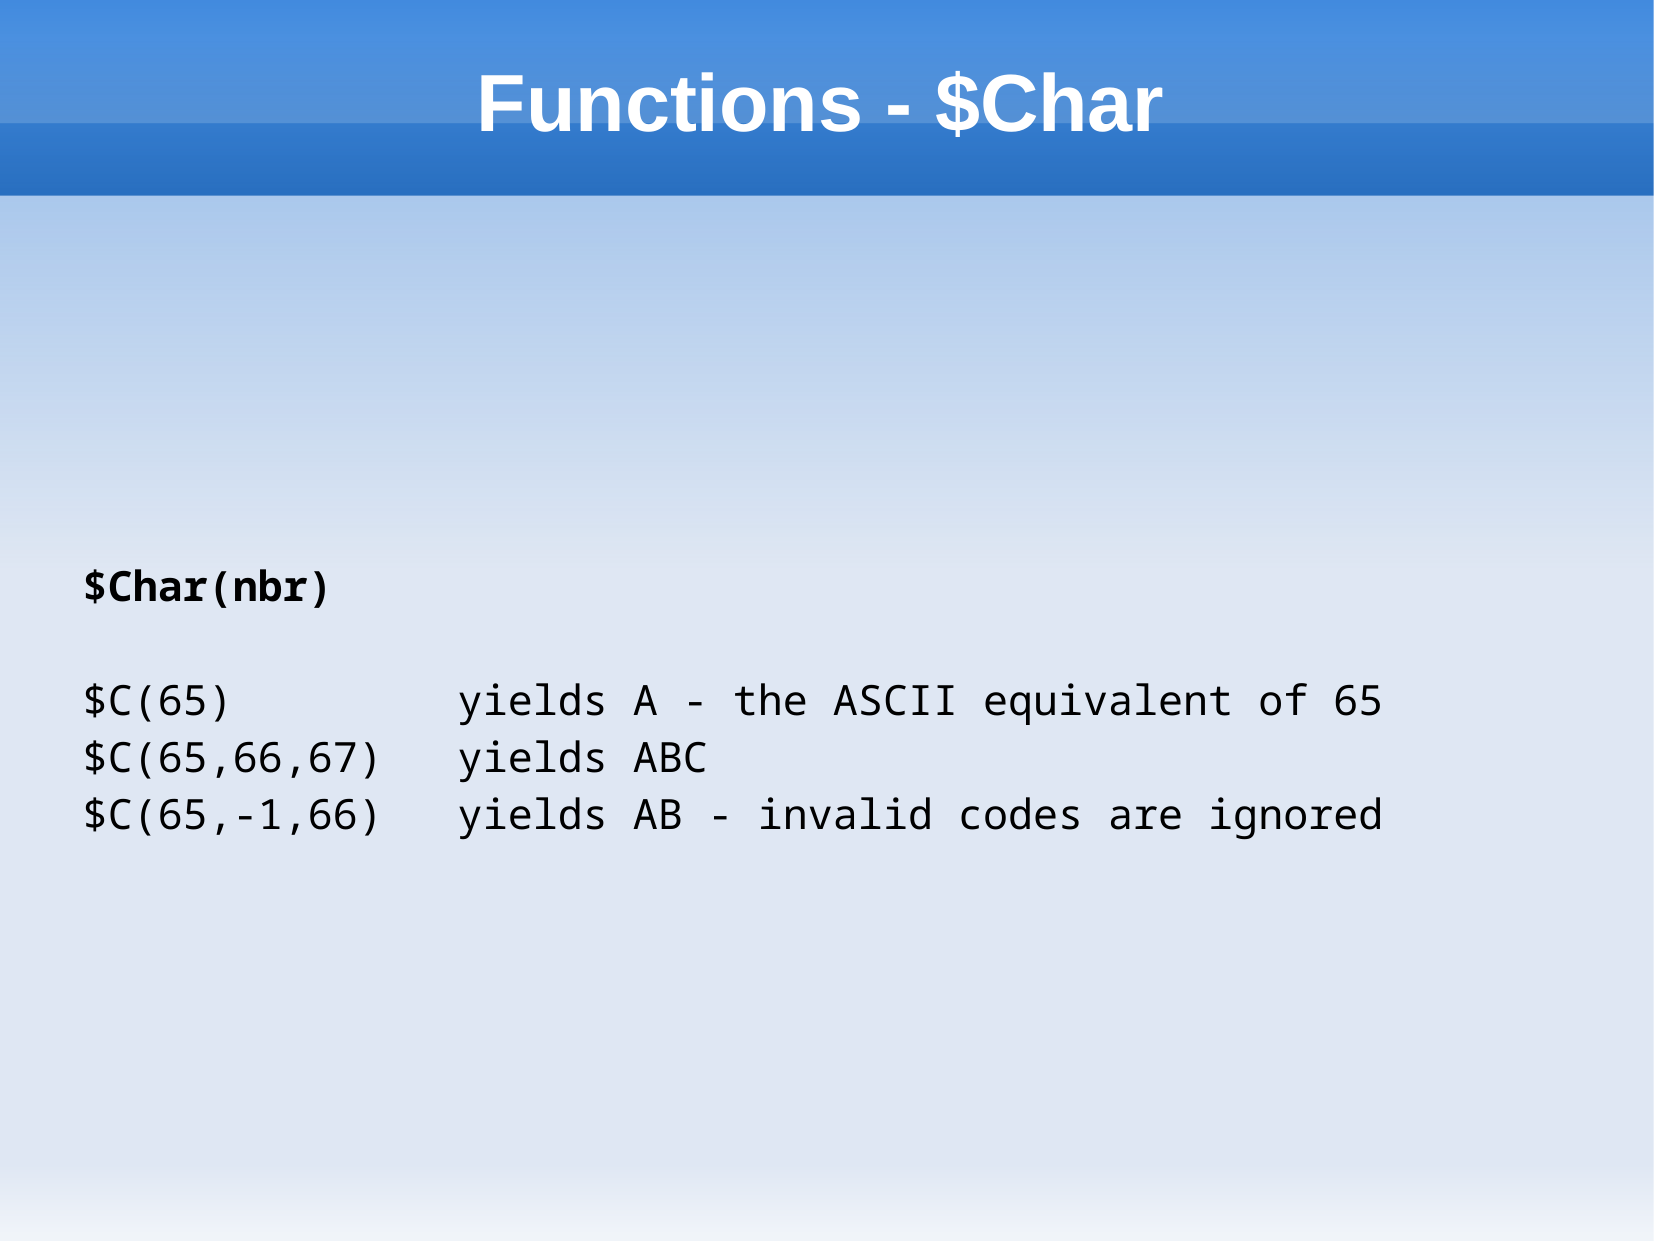

# Functions - $Char
$Char(nbr)
$C(65)			yields A - the ASCII equivalent of 65
$C(65,66,67)	yields ABC
$C(65,-1,66)	yields AB - invalid codes are ignored